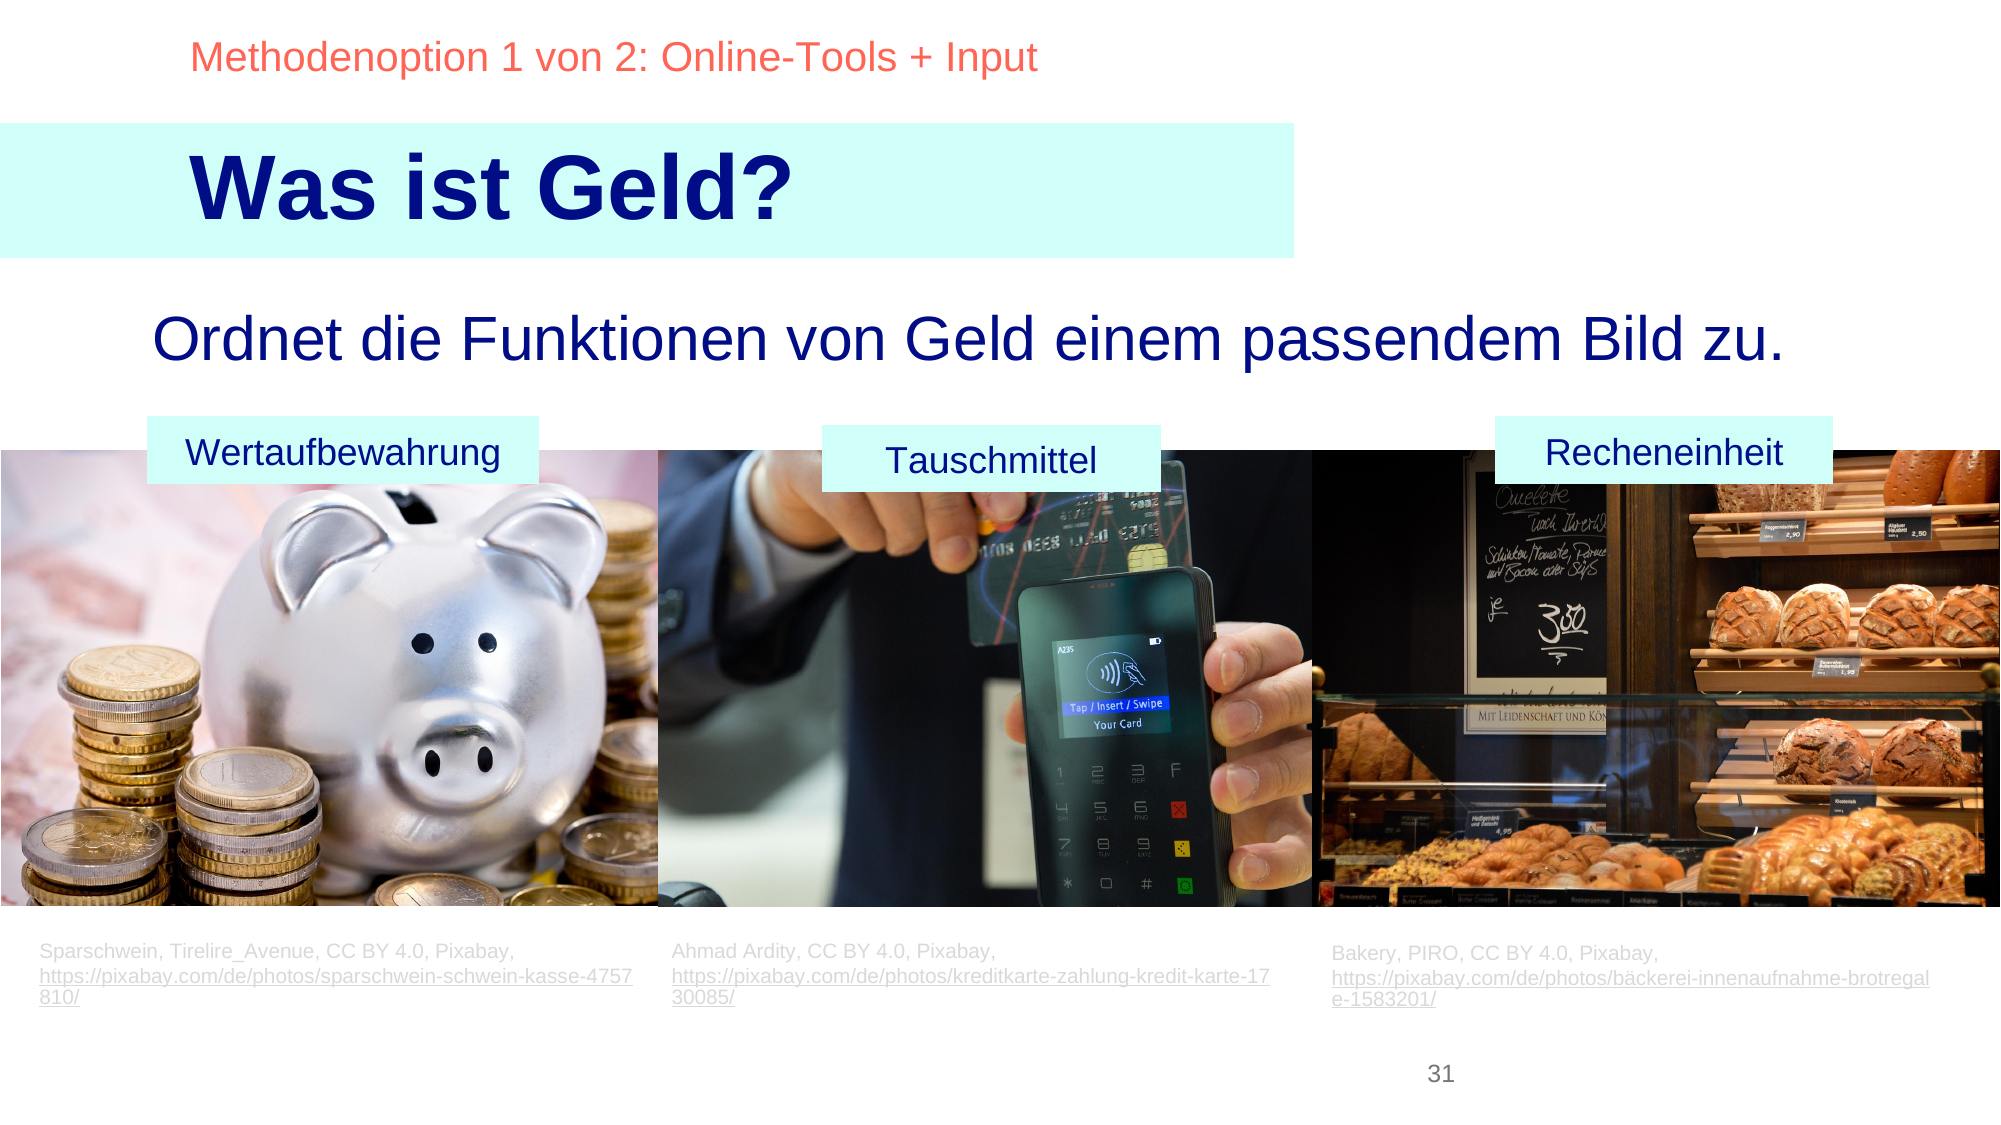

# Methodenoption 1 von 2: Online-Tools + Input
Was ist Geld?
Ordnet die Funktionen von Geld einem passendem Bild zu.
Wertaufbewahrung
Recheneinheit
Tauschmittel
Sparschwein, Tirelire_Avenue, CC BY 4.0, Pixabay, https://pixabay.com/de/photos/sparschwein-schwein-kasse-4757810/
Ahmad Ardity, CC BY 4.0, Pixabay, https://pixabay.com/de/photos/kreditkarte-zahlung-kredit-karte-1730085/
Bakery, PIRO, CC BY 4.0, Pixabay, https://pixabay.com/de/photos/bäckerei-innenaufnahme-brotregale-1583201/